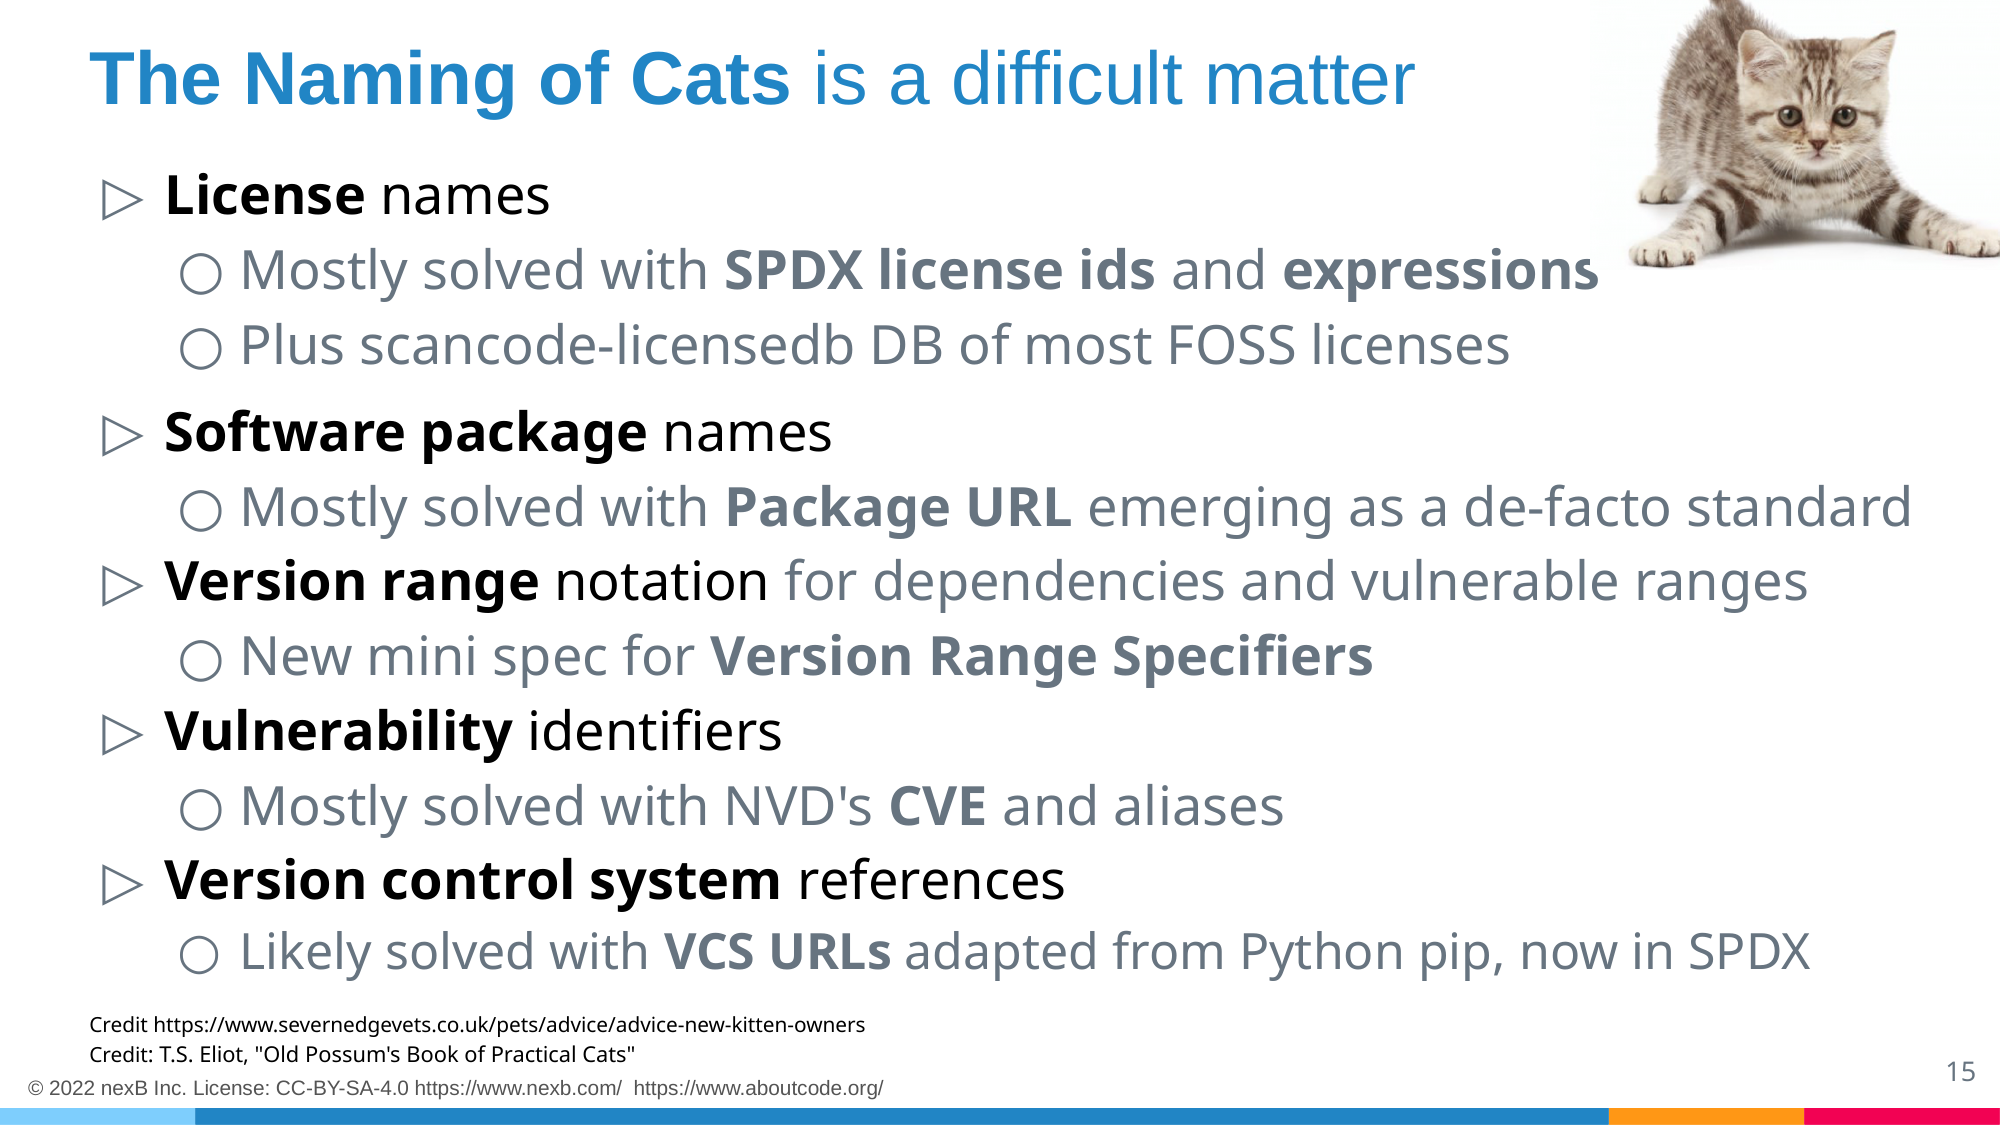

The Naming of Cats is a difficult matter
License names
Mostly solved with SPDX license ids and expressions
Plus scancode-licensedb DB of most FOSS licenses
Software package names
Mostly solved with Package URL emerging as a de-facto standard
Version range notation for dependencies and vulnerable ranges
New mini spec for Version Range Specifiers
Vulnerability identifiers
Mostly solved with NVD's CVE and aliases
Version control system references
Likely solved with VCS URLs adapted from Python pip, now in SPDX
Credit https://www.severnedgevets.co.uk/pets/advice/advice-new-kitten-owners
Credit: T.S. Eliot, "Old Possum's Book of Practical Cats"